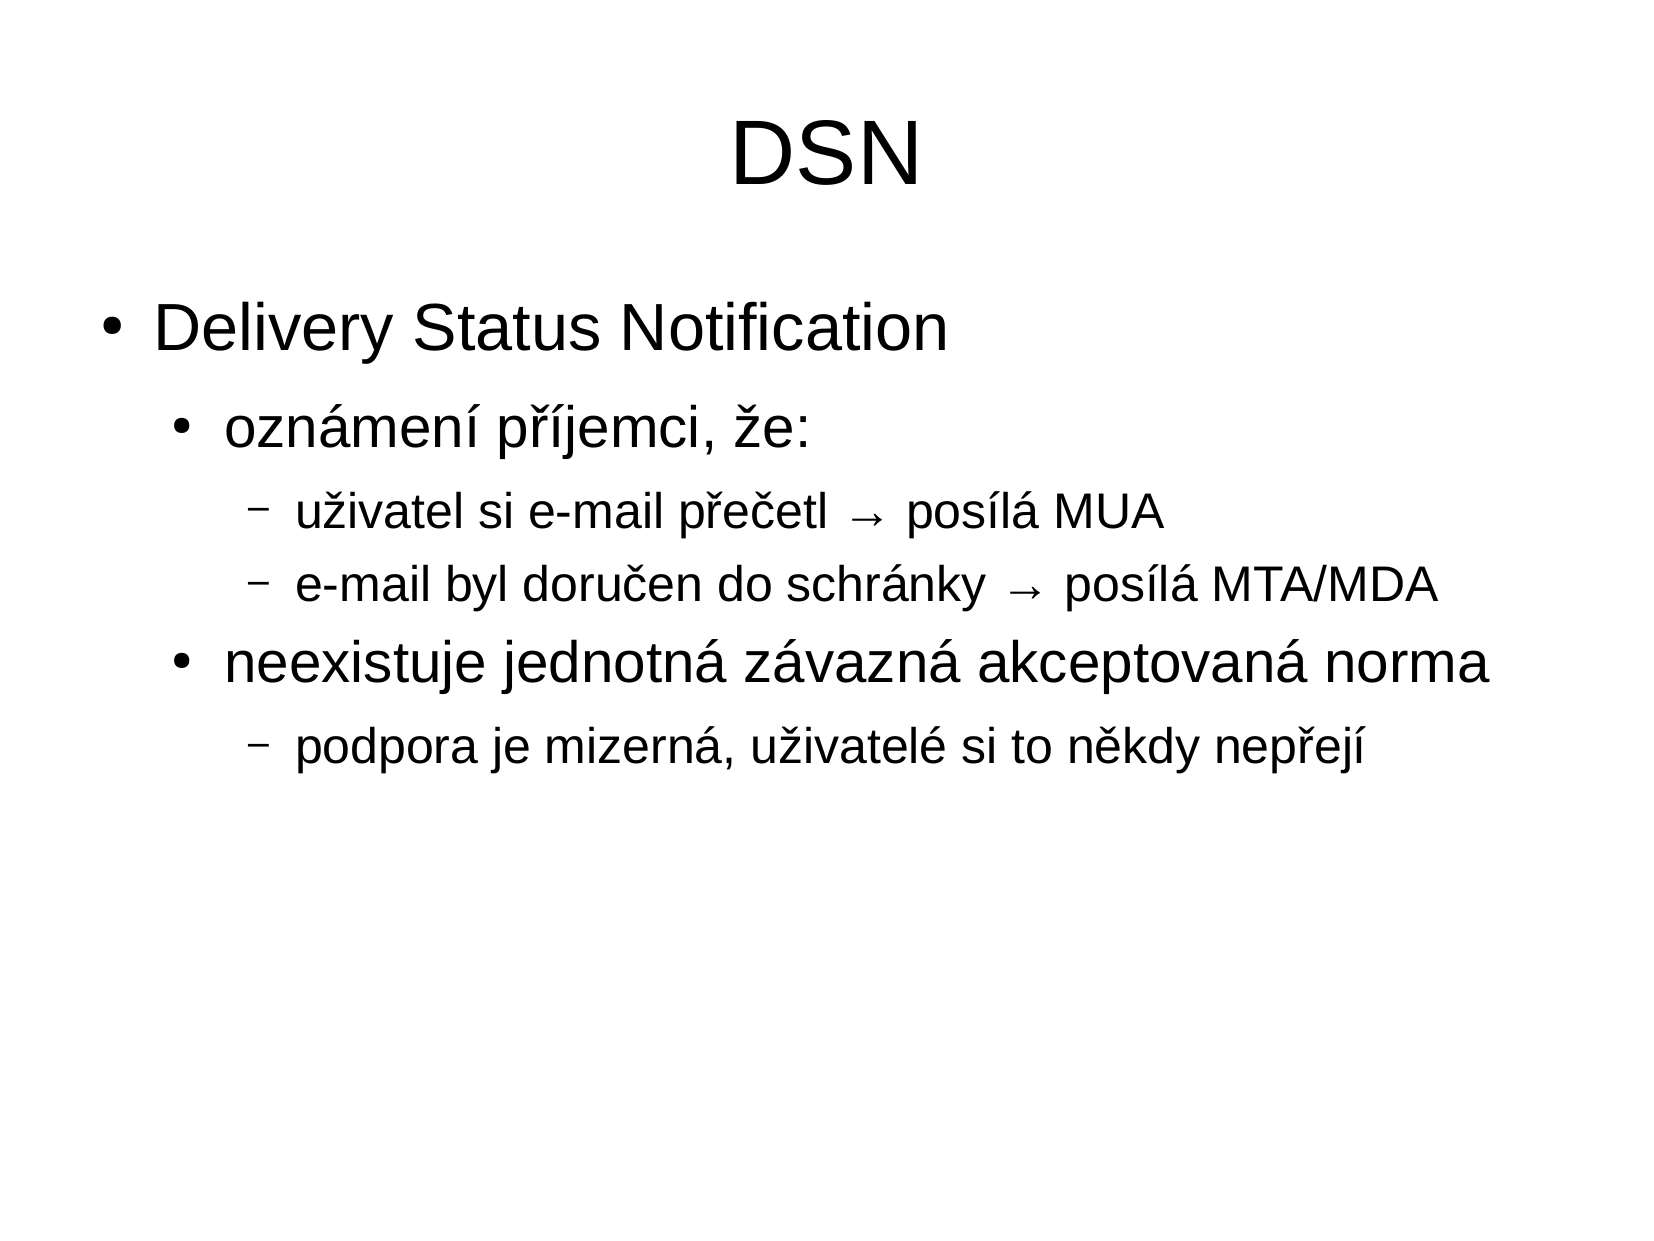

# DSN
Delivery Status Notification
oznámení příjemci, že:
uživatel si e-mail přečetl → posílá MUA
e-mail byl doručen do schránky → posílá MTA/MDA
neexistuje jednotná závazná akceptovaná norma
podpora je mizerná, uživatelé si to někdy nepřejí